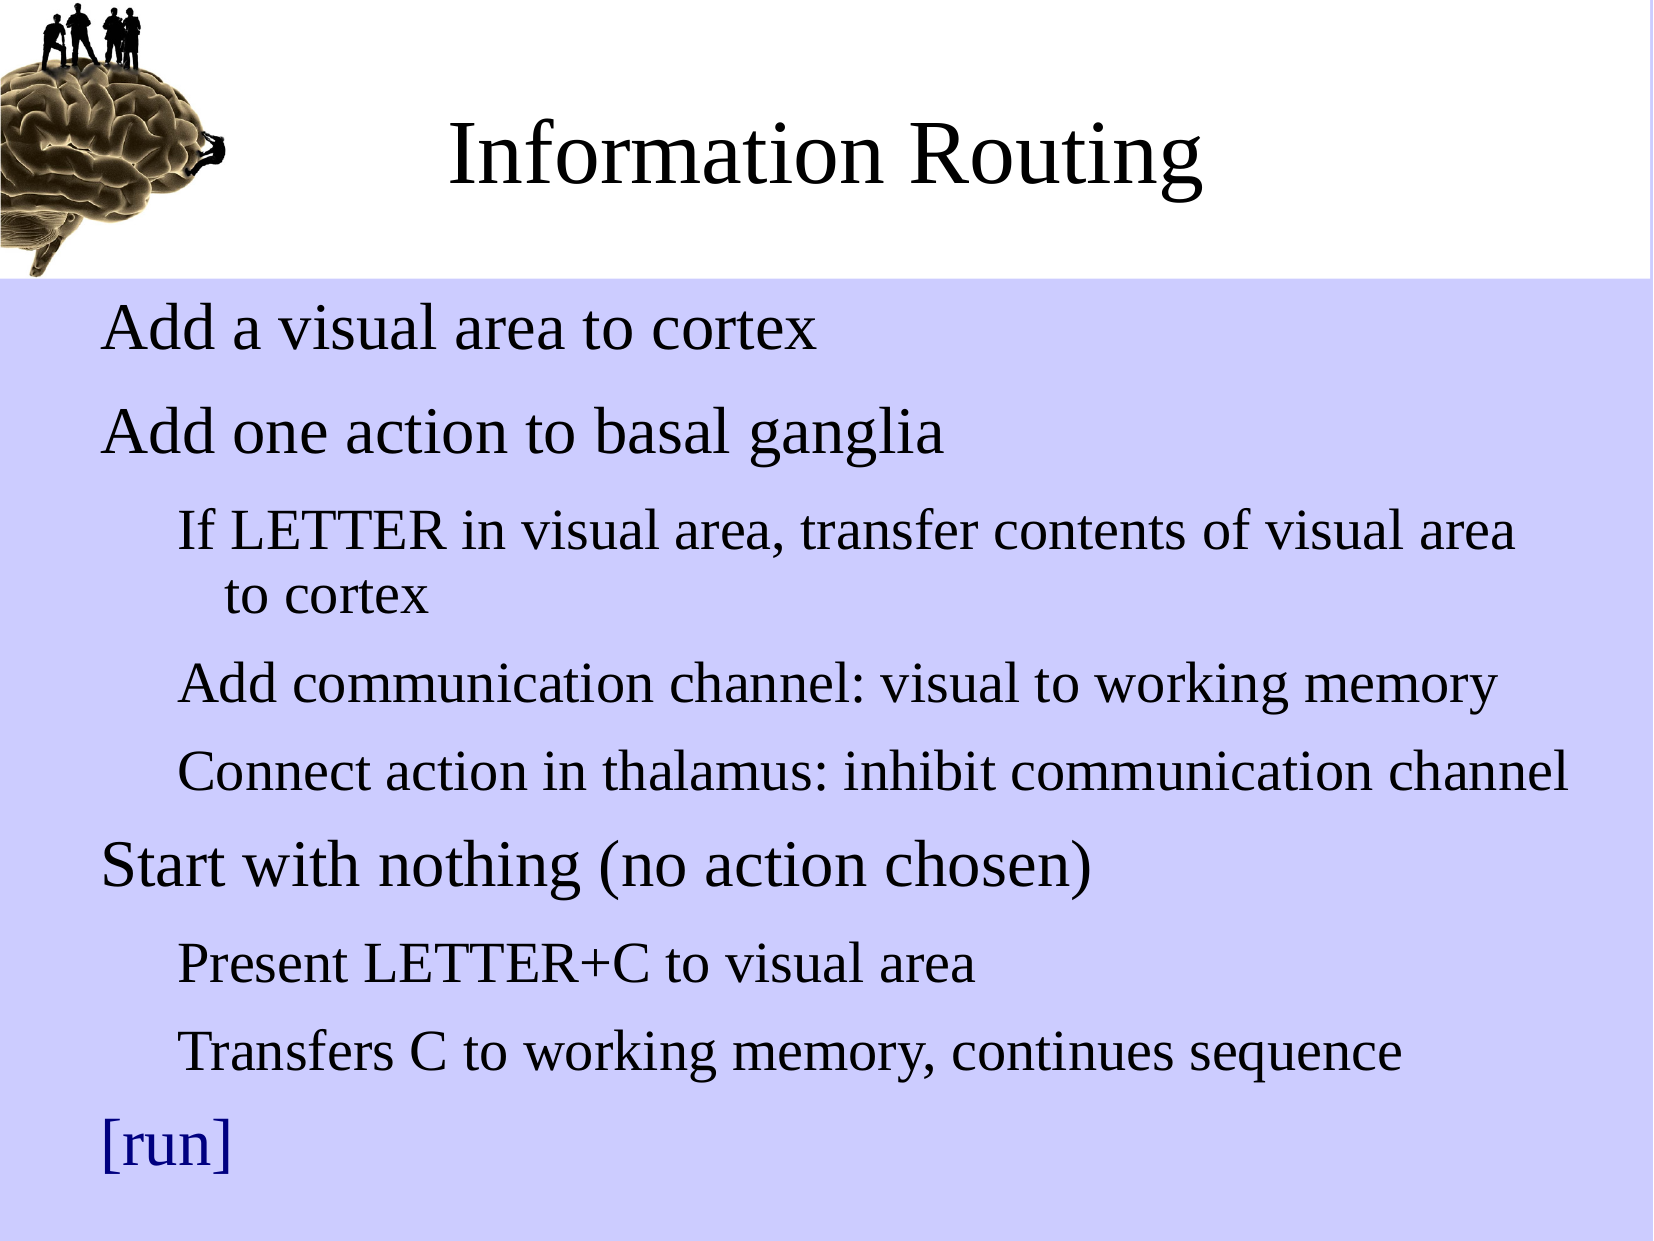

# Information Routing
Add a visual area to cortex
Add one action to basal ganglia
If LETTER in visual area, transfer contents of visual area to cortex
Add communication channel: visual to working memory
Connect action in thalamus: inhibit communication channel
Start with nothing (no action chosen)
Present LETTER+C to visual area
Transfers C to working memory, continues sequence
[run]